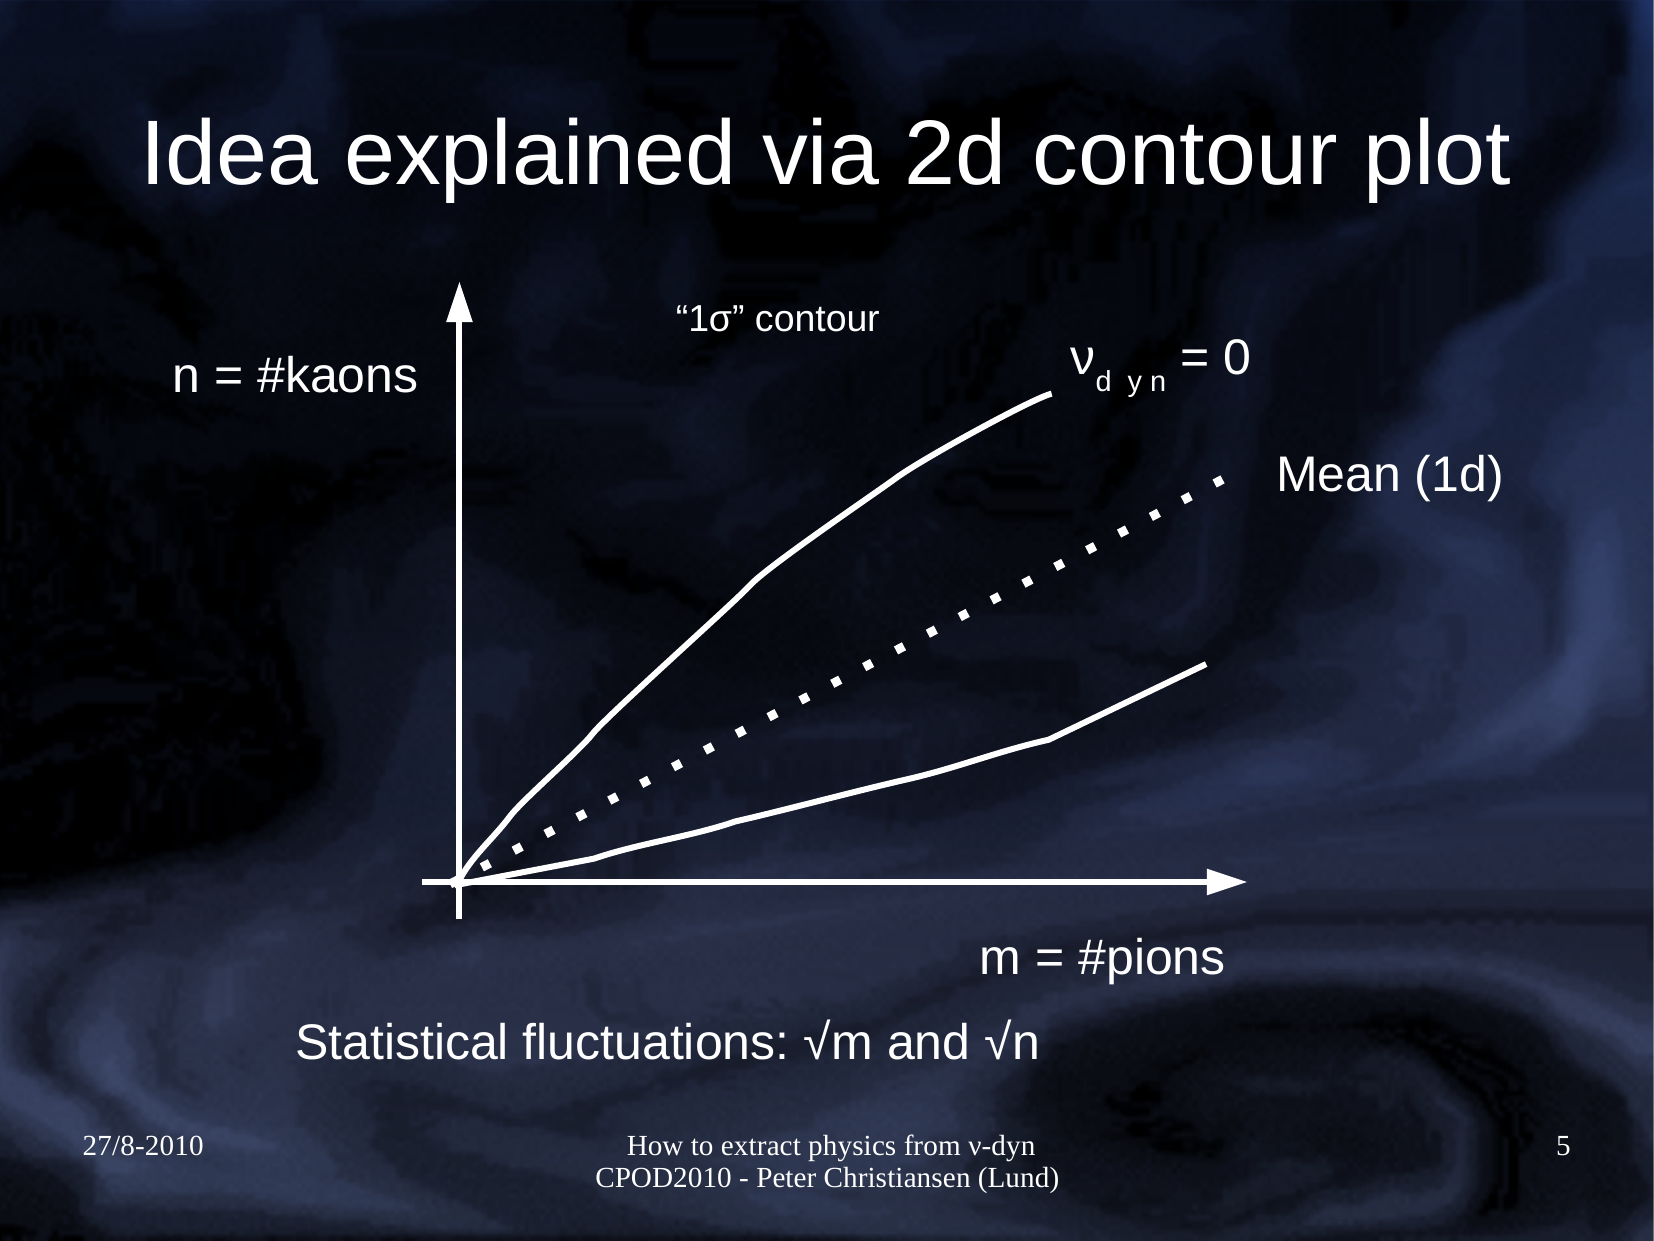

# Idea explained via 2d contour plot
“1σ” contour
νd y n = 0
n = #kaons
Mean (1d)
m = #pions
Statistical fluctuations: √m and √n
27/8-2010
5